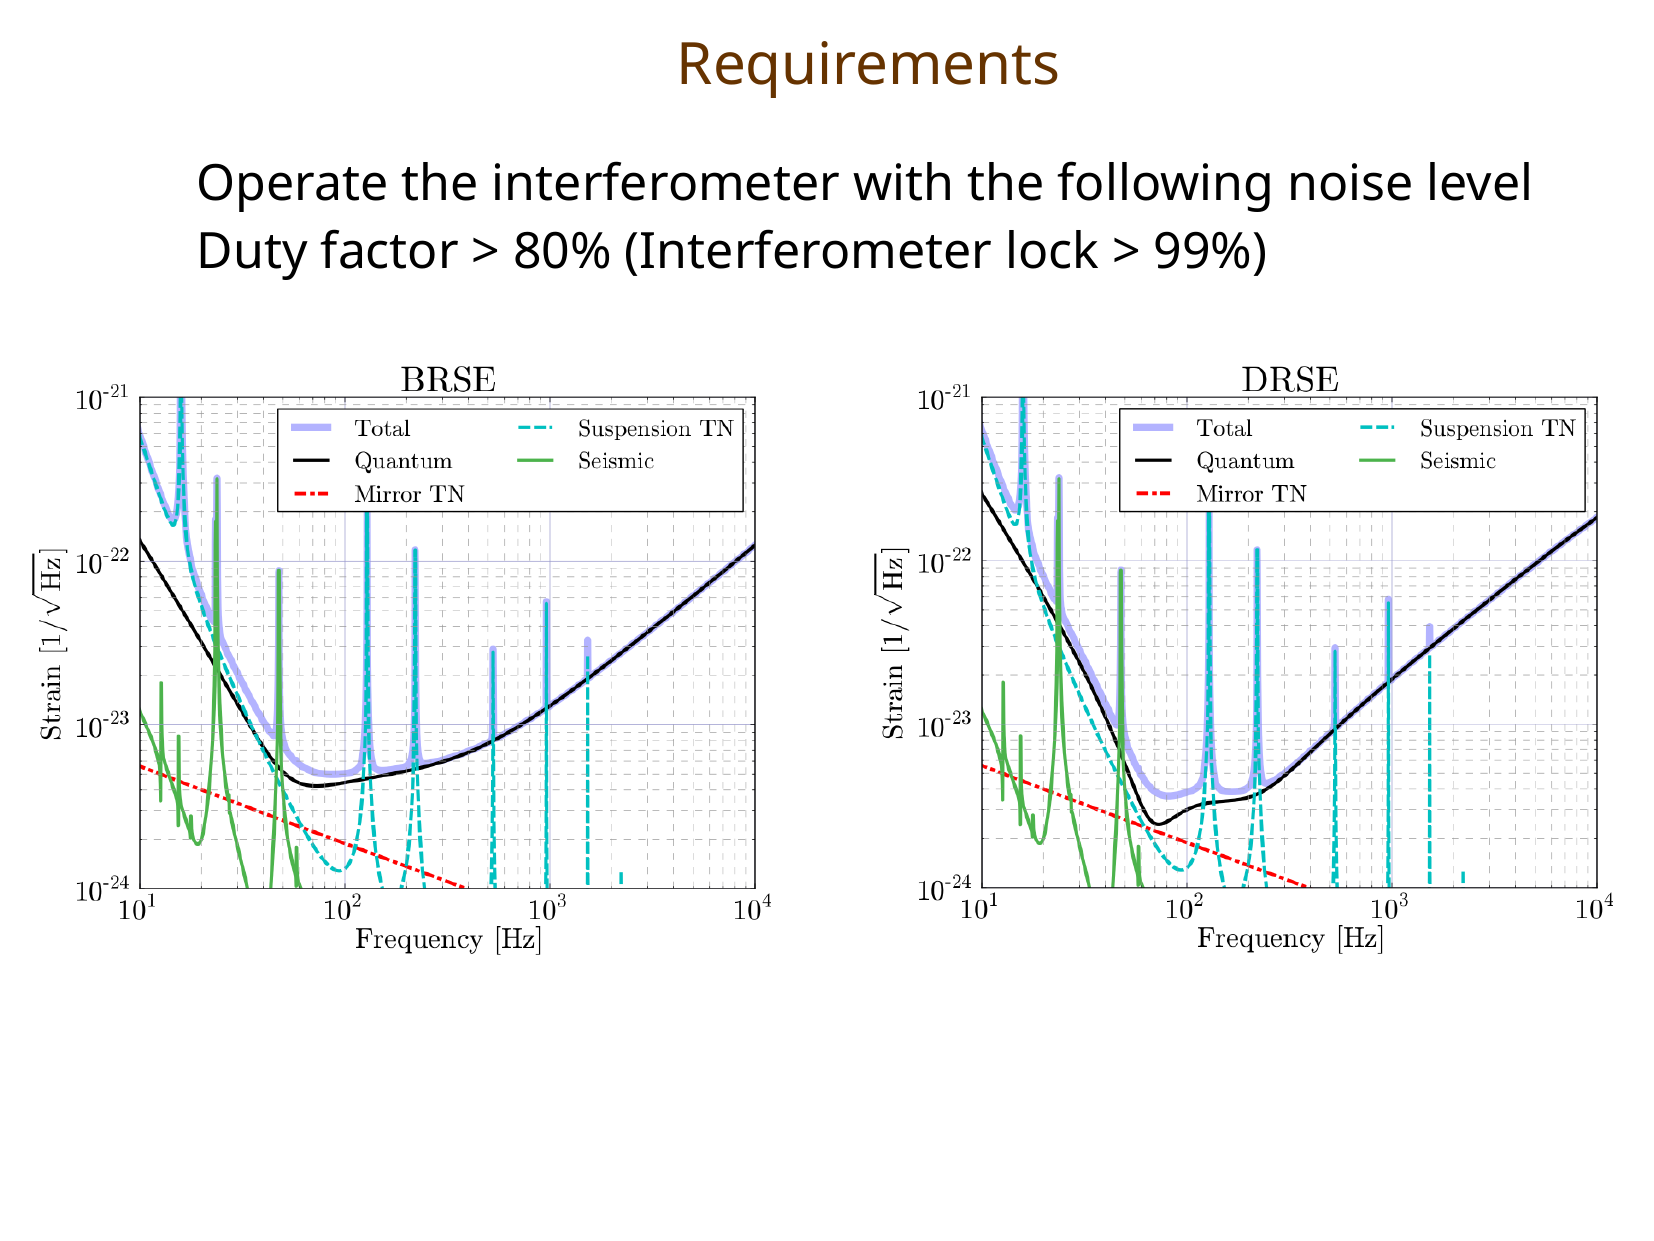

Requirements
Operate the interferometer with the following noise level
Duty factor > 80% (Interferometer lock > 99%)